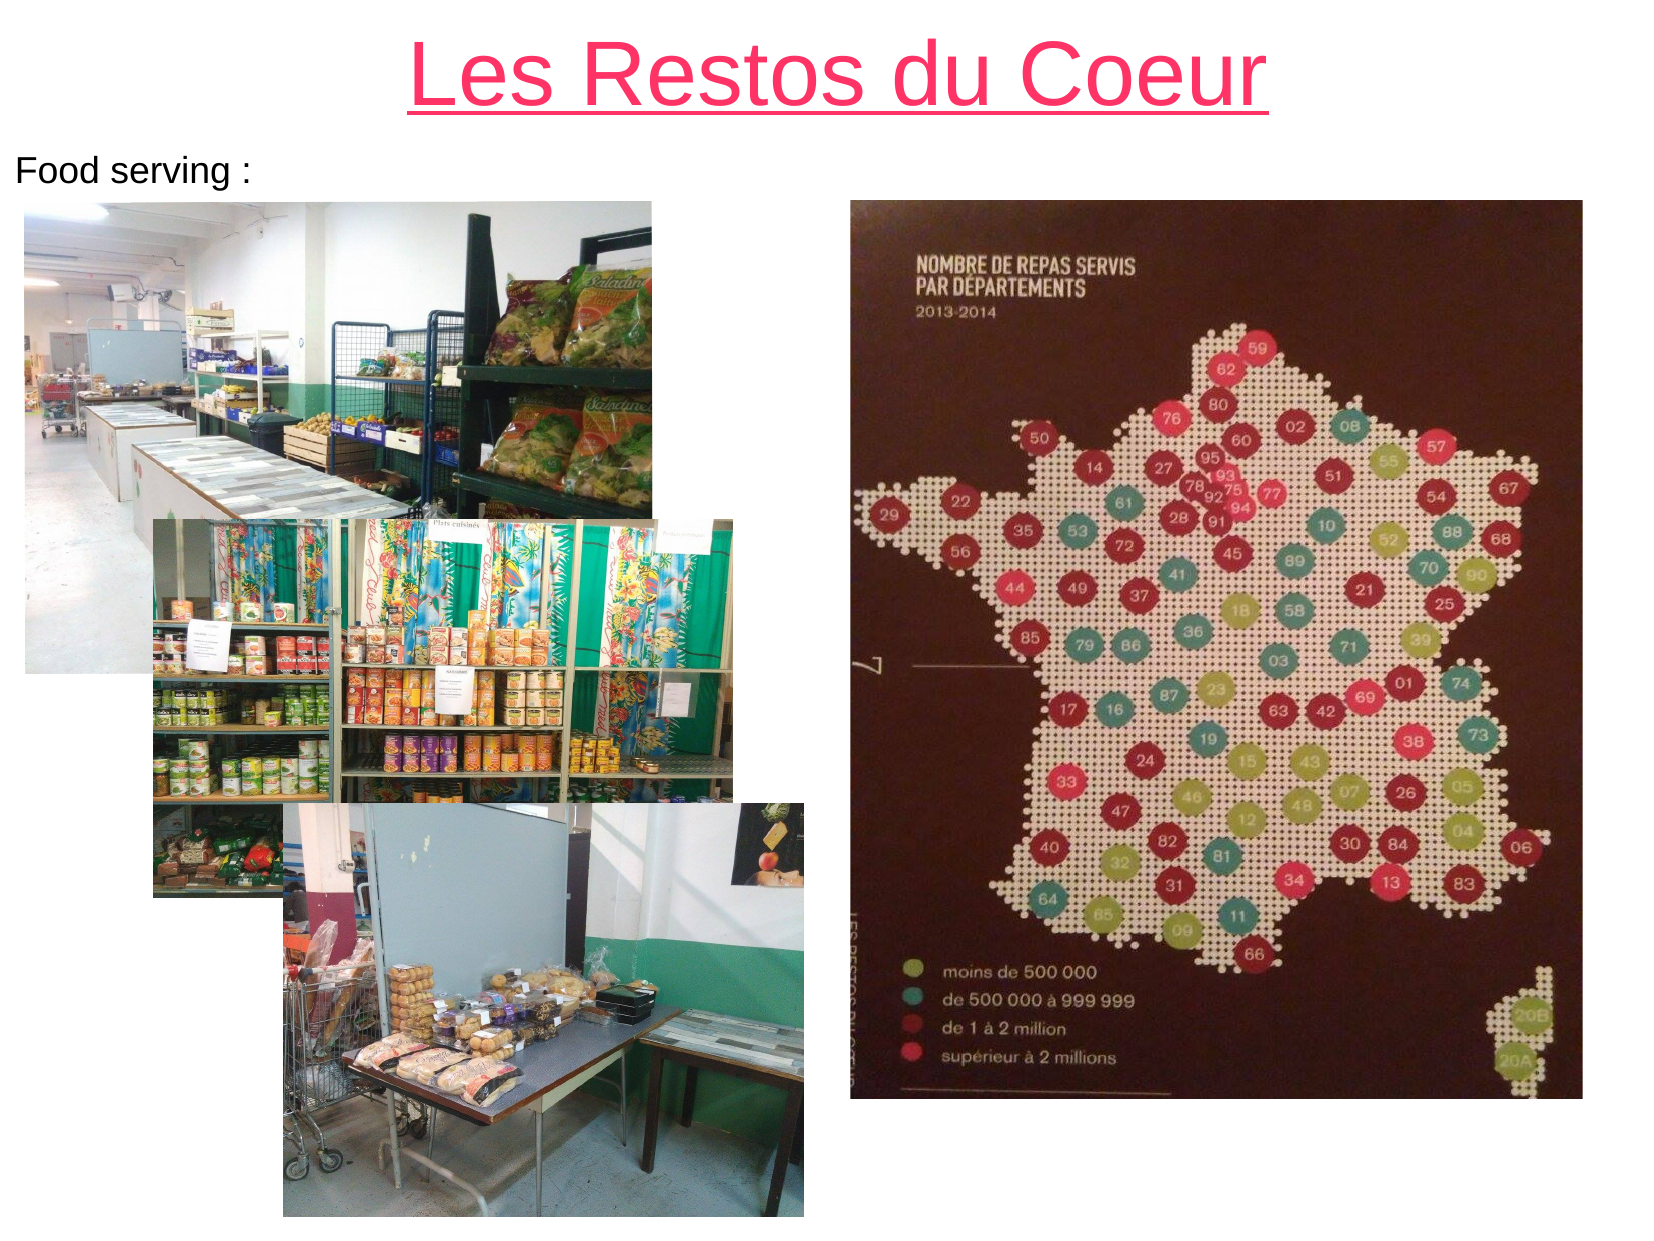

# Les Restos du Coeur
Food serving :